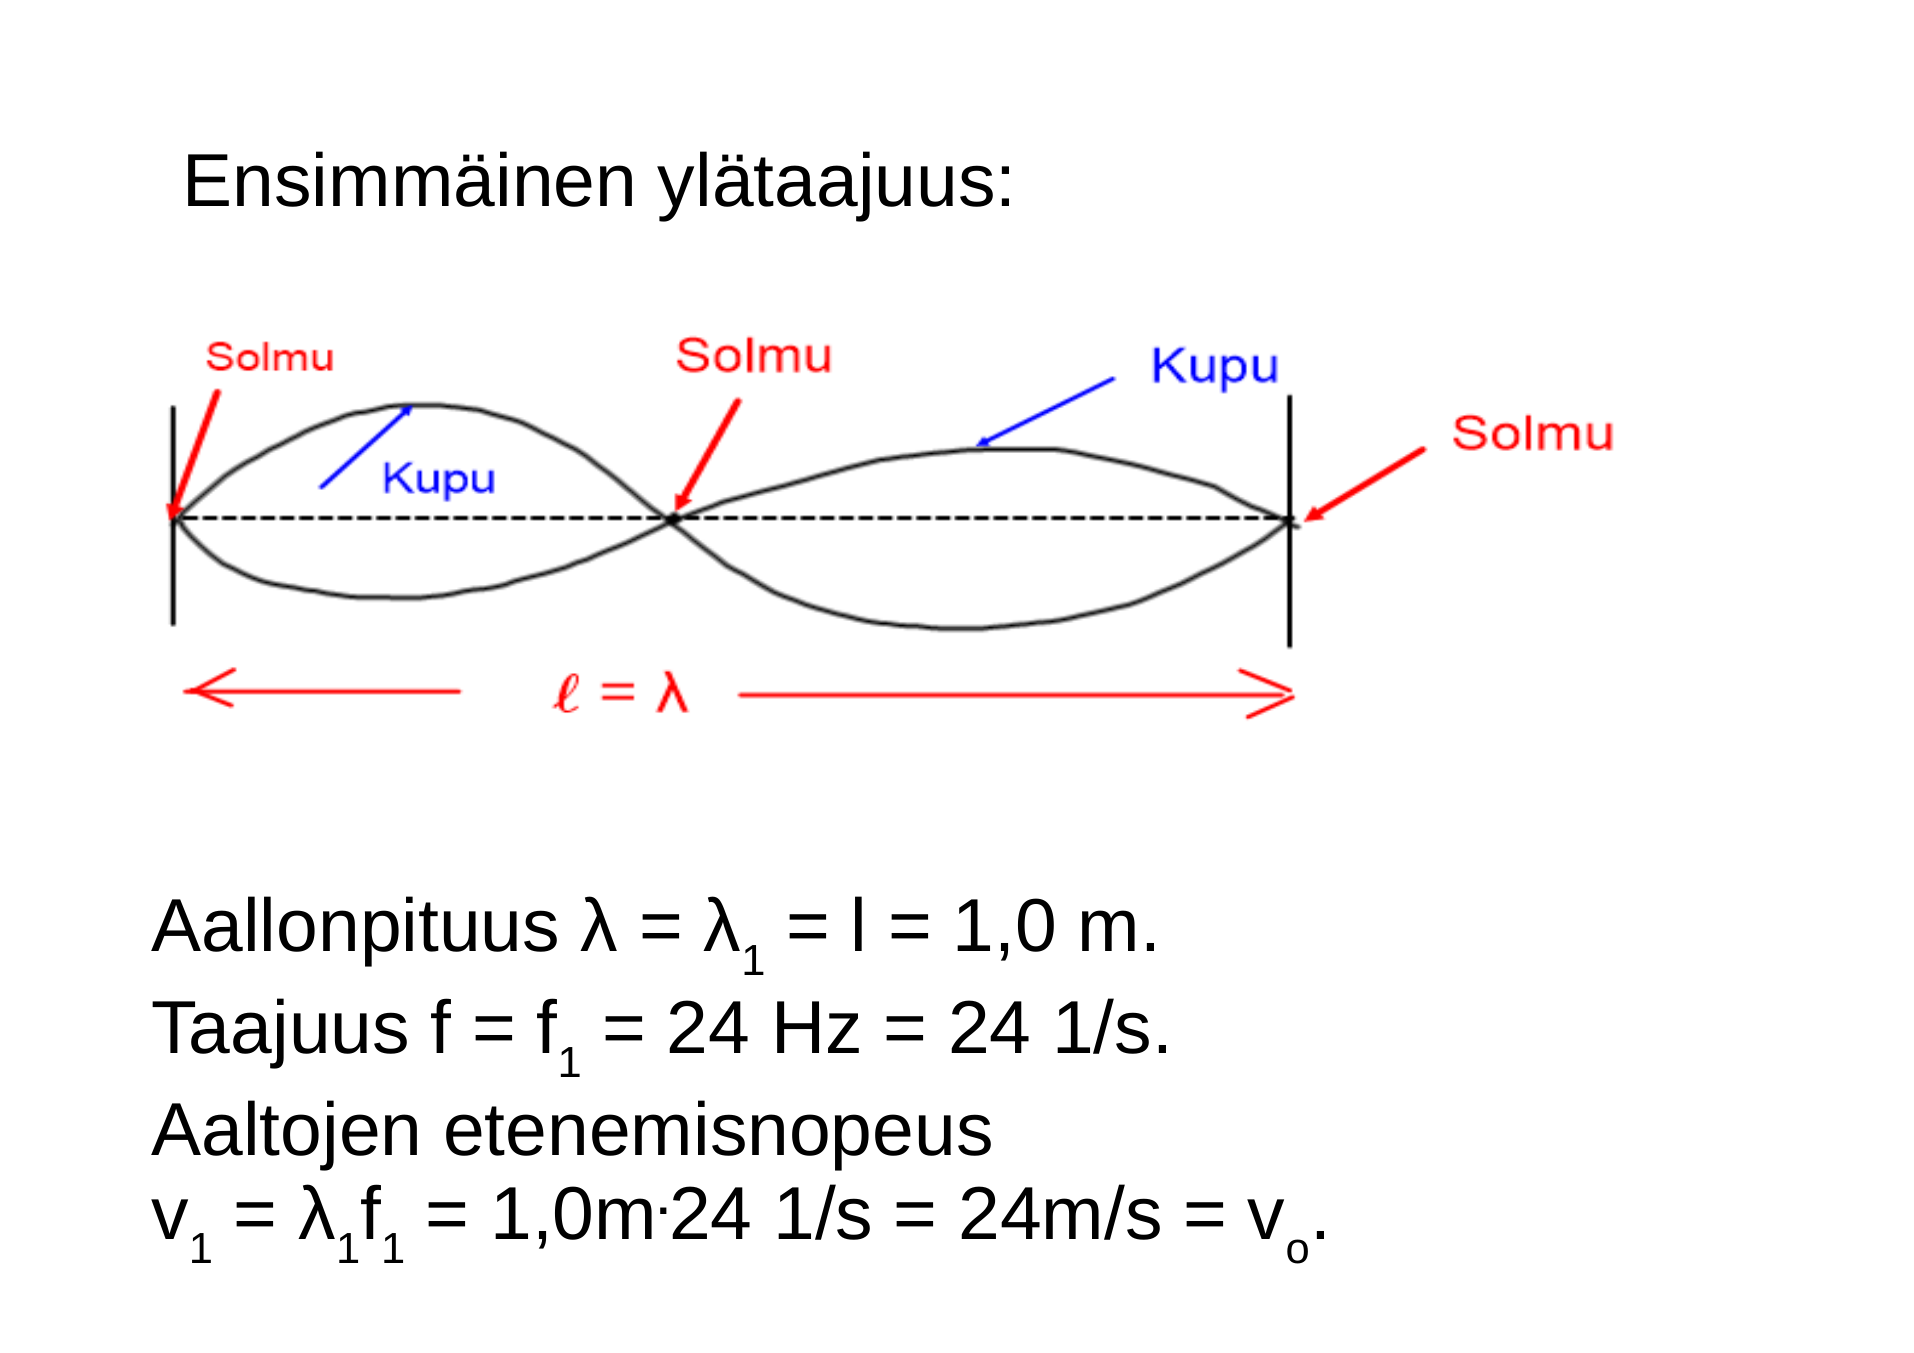

Ensimmäinen ylätaajuus:
Aallonpituus λ = λ1 = l = 1,0 m.
Taajuus f = f1 = 24 Hz = 24 1/s.
Aaltojen etenemisnopeus
v1 = λ1f1 = 1,0m.24 1/s = 24m/s = vo.